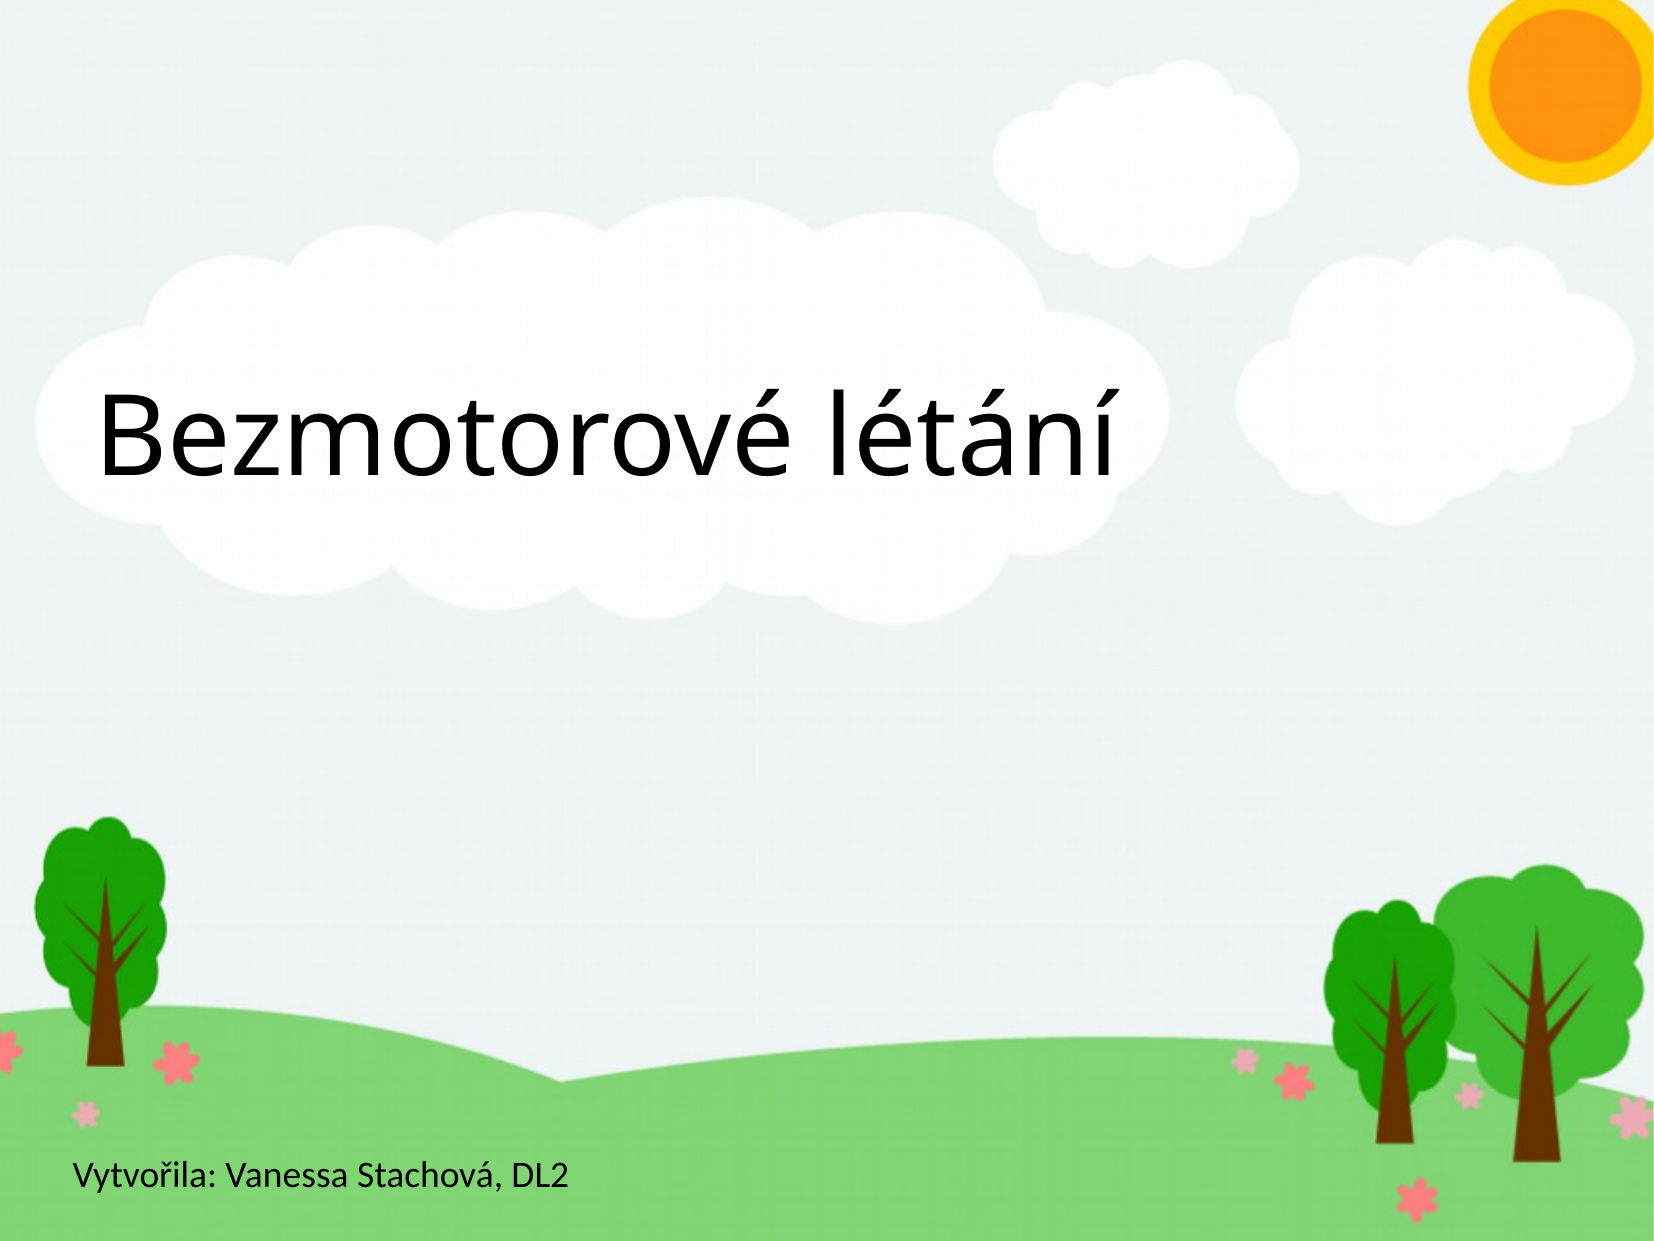

# Bezmotorové létání
Vytvořila: Vanessa Stachová, DL2